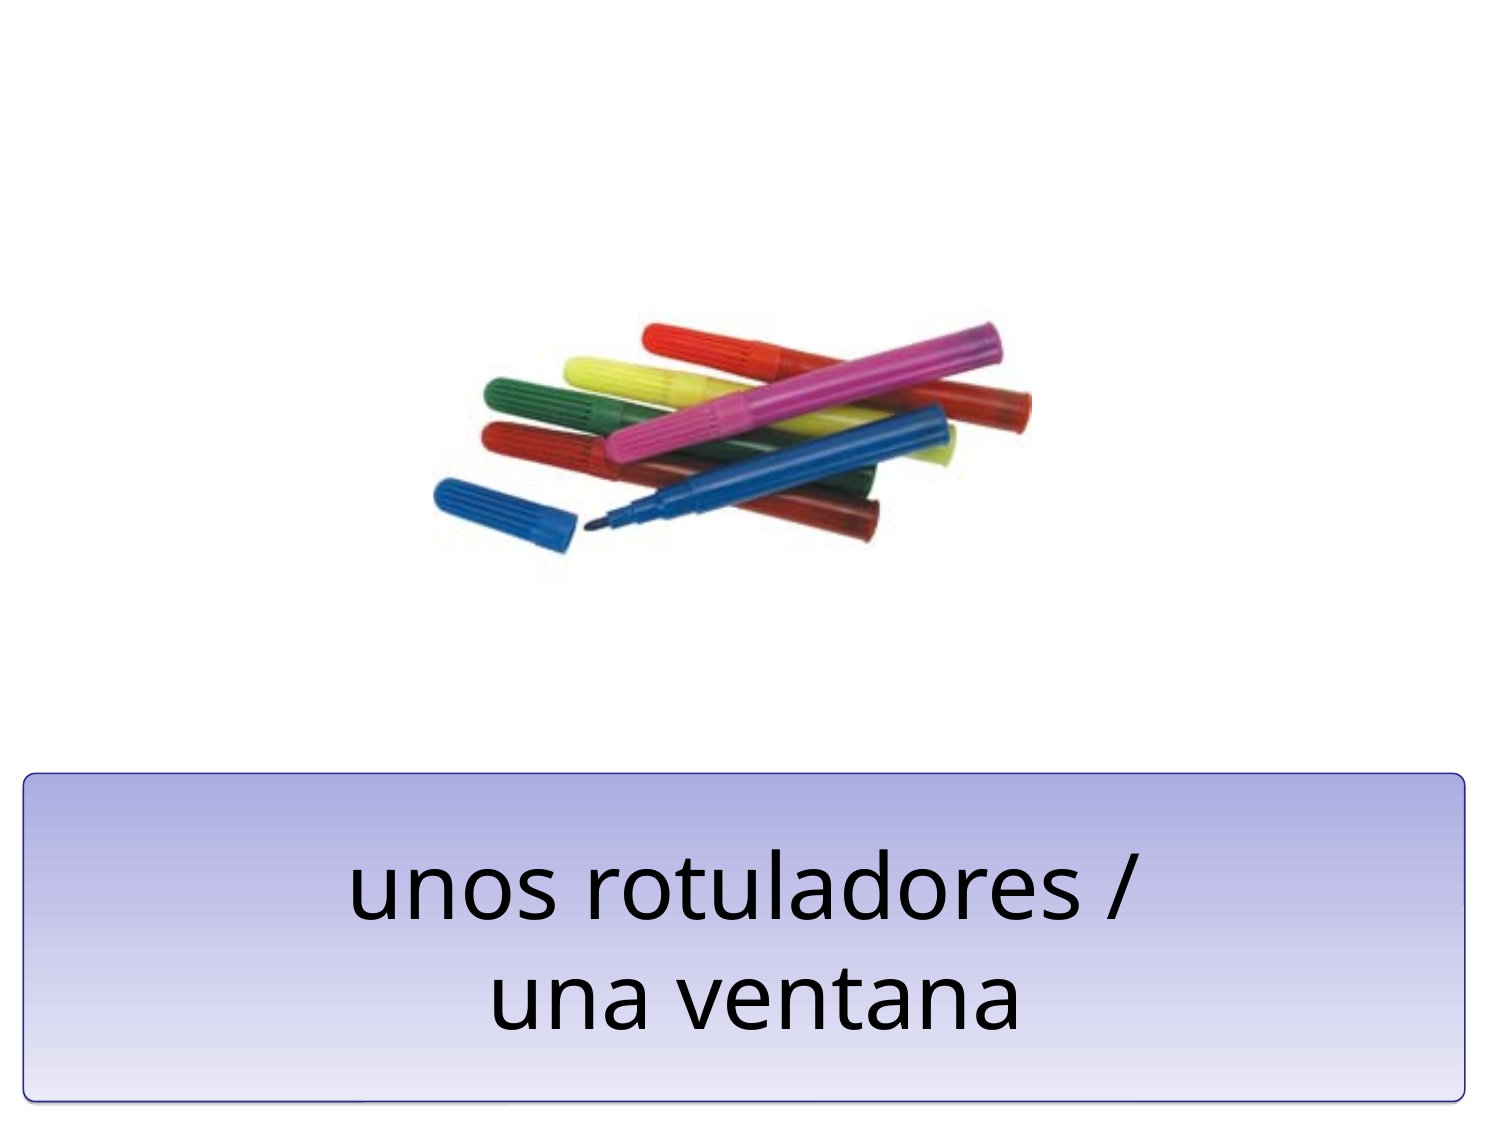

unos rotuladores /
 una ventana
unos rotuladores